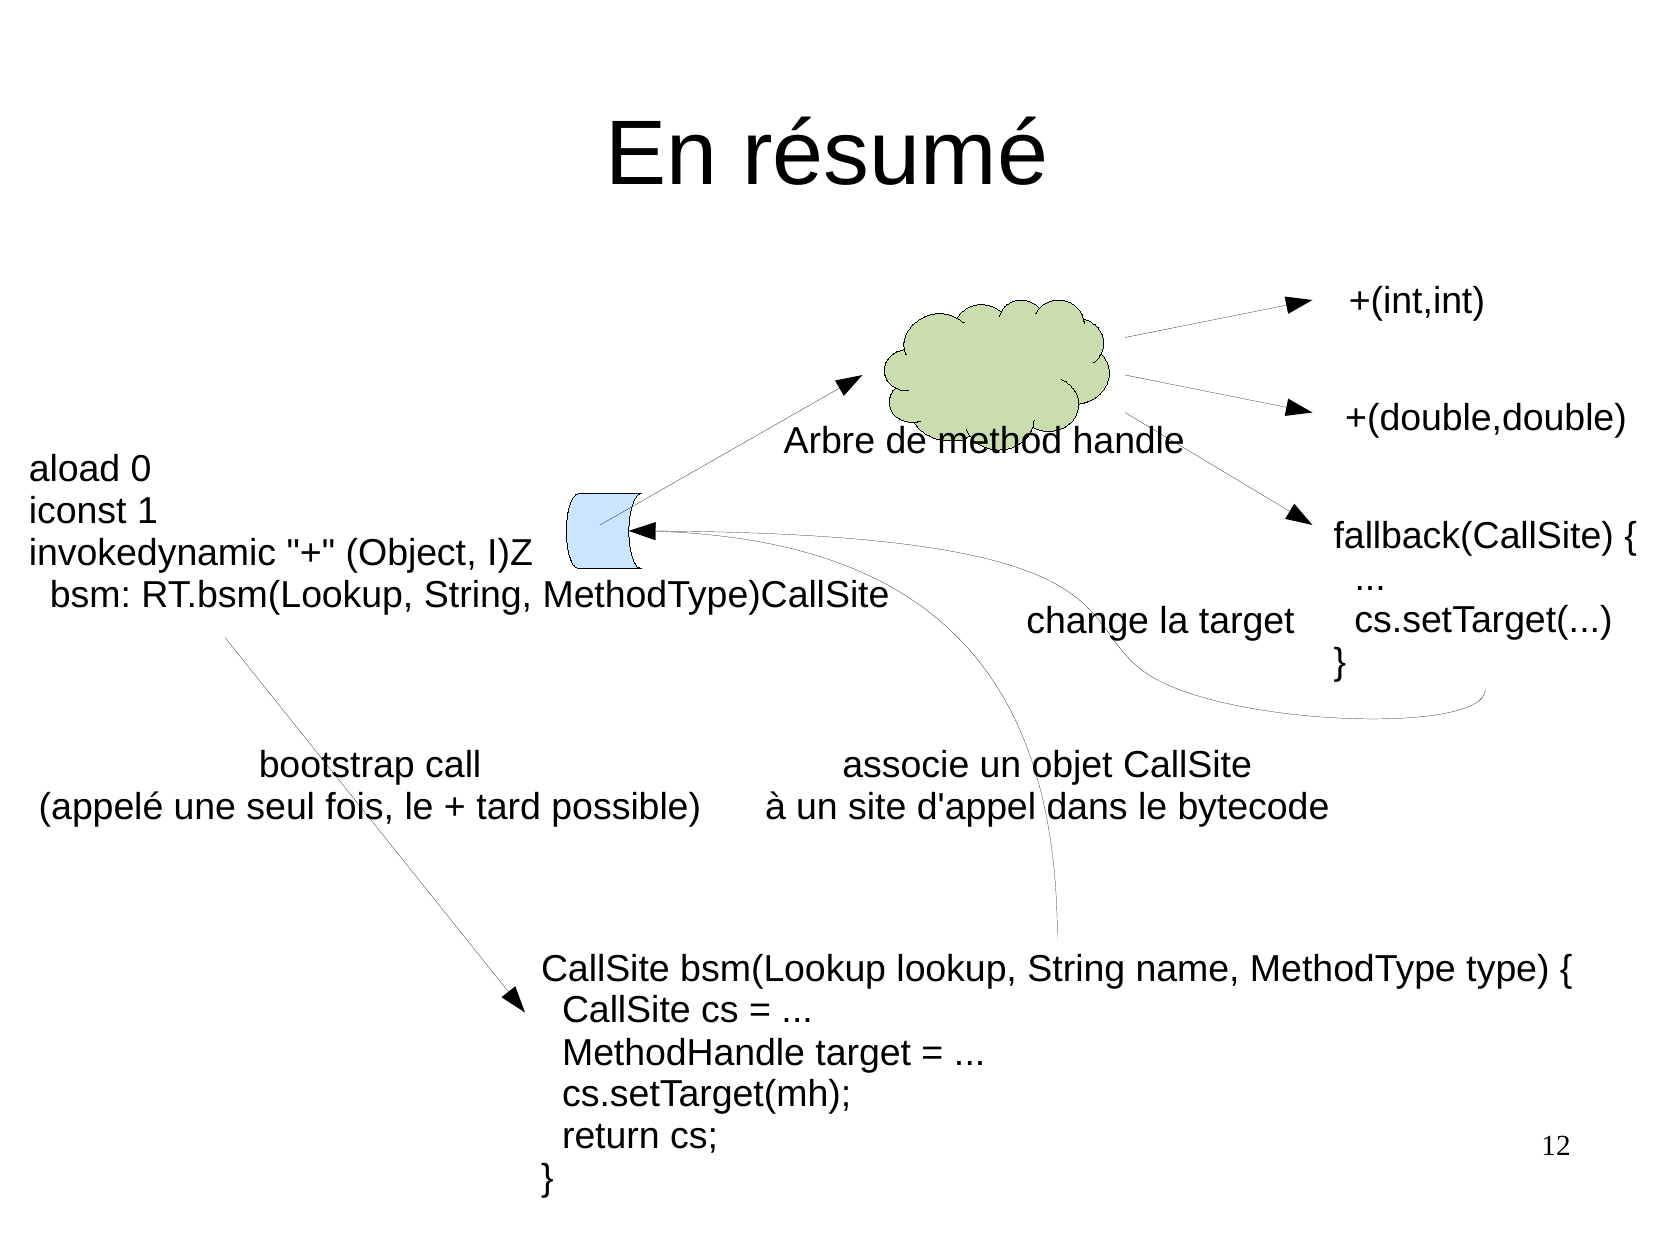

# En résumé
+(int,int)
+(double,double)
Arbre de method handle
aload 0
iconst 1
invokedynamic "+" (Object, I)Z
 bsm: RT.bsm(Lookup, String, MethodType)CallSite
fallback(CallSite) {
 ...
 cs.setTarget(...)
}
change la target
bootstrap call
(appelé une seul fois, le + tard possible)
associe un objet CallSite
à un site d'appel dans le bytecode
CallSite bsm(Lookup lookup, String name, MethodType type) {
 CallSite cs = ...
 MethodHandle target = ...
 cs.setTarget(mh);
 return cs;
}
12